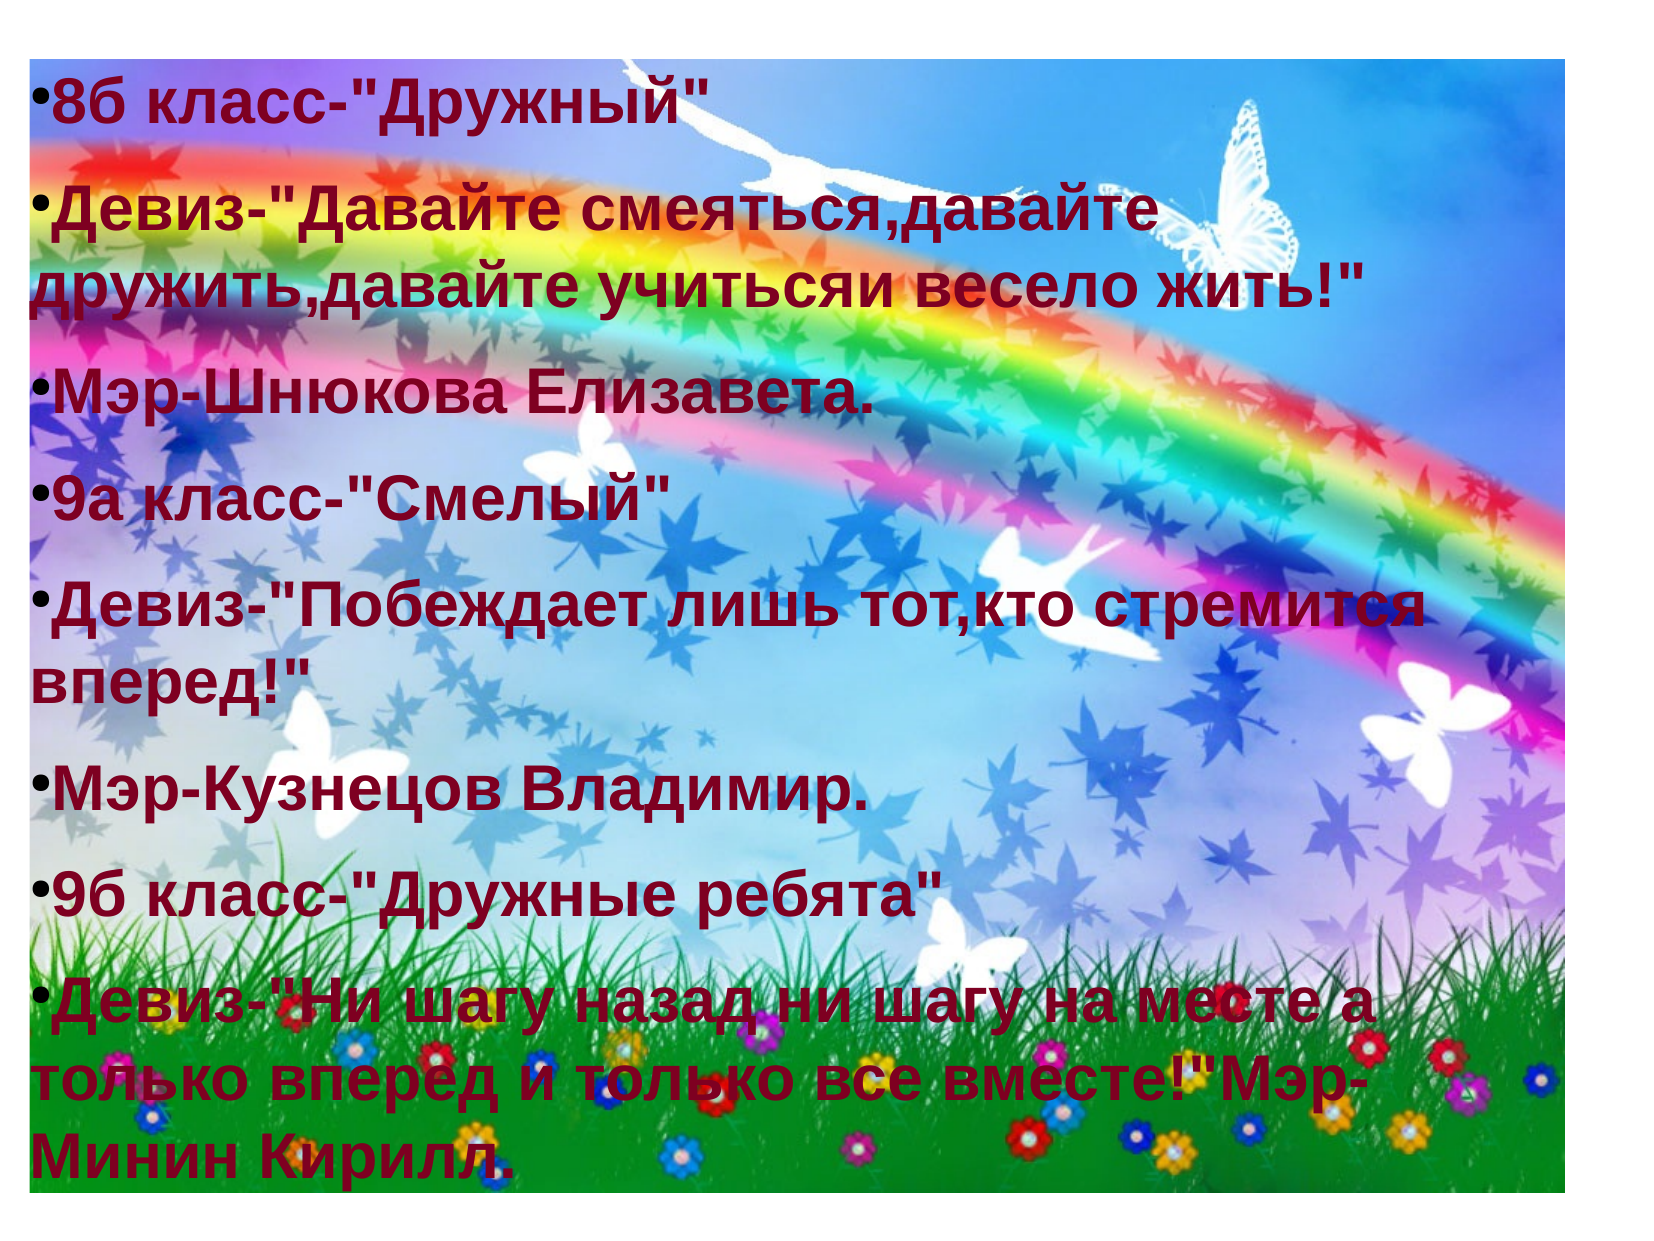

# 8б класс-"Дружный"
Девиз-"Давайте смеяться,давайте дружить,давайте учитьсяи весело жить!"
Мэр-Шнюкова Елизавета.
9а класс-"Смелый"
Девиз-"Побеждает лишь тот,кто стремится вперед!"
Мэр-Кузнецов Владимир.
9б класс-"Дружные ребята"
Девиз-"Ни шагу назад ни шагу на месте а только вперед и только все вместе!"Мэр-Минин Кирилл.